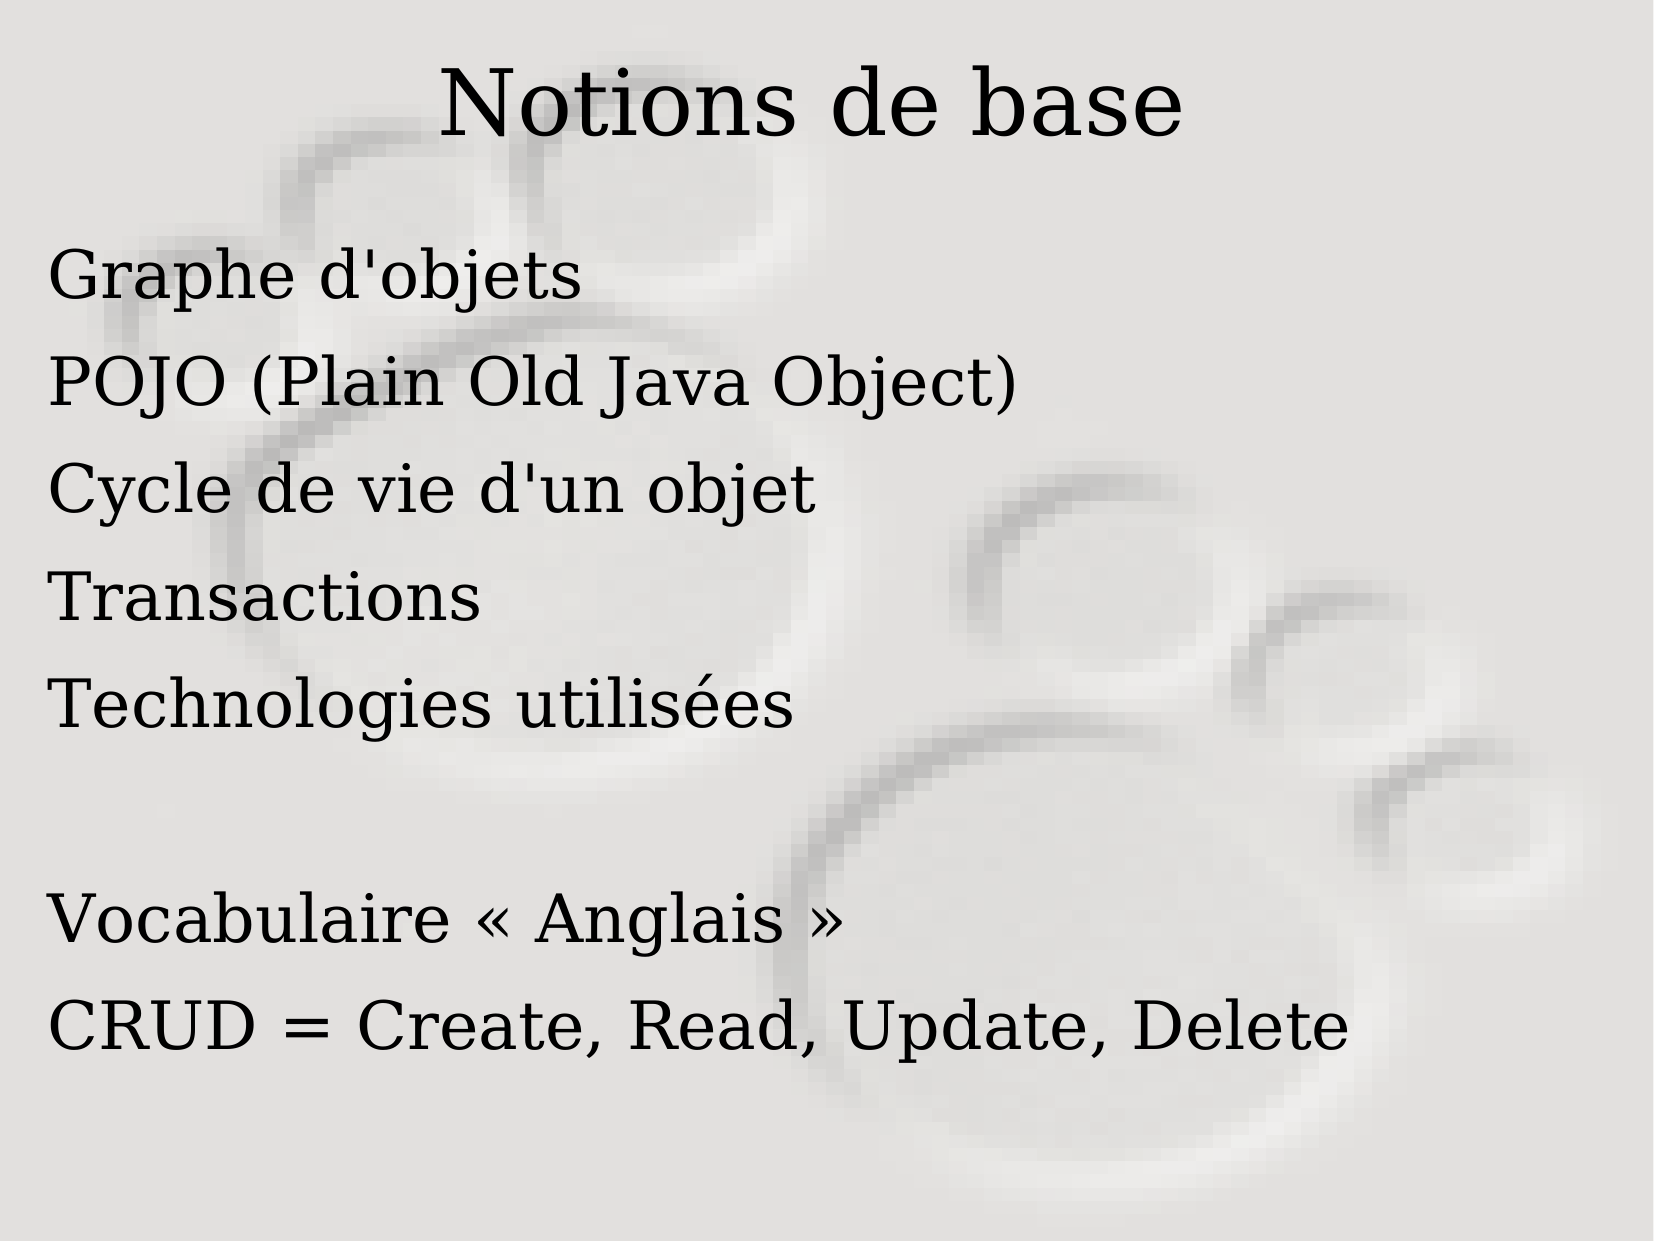

# Notions de base
Graphe d'objets
POJO (Plain Old Java Object)
Cycle de vie d'un objet
Transactions
Technologies utilisées
Vocabulaire « Anglais »
CRUD = Create, Read, Update, Delete